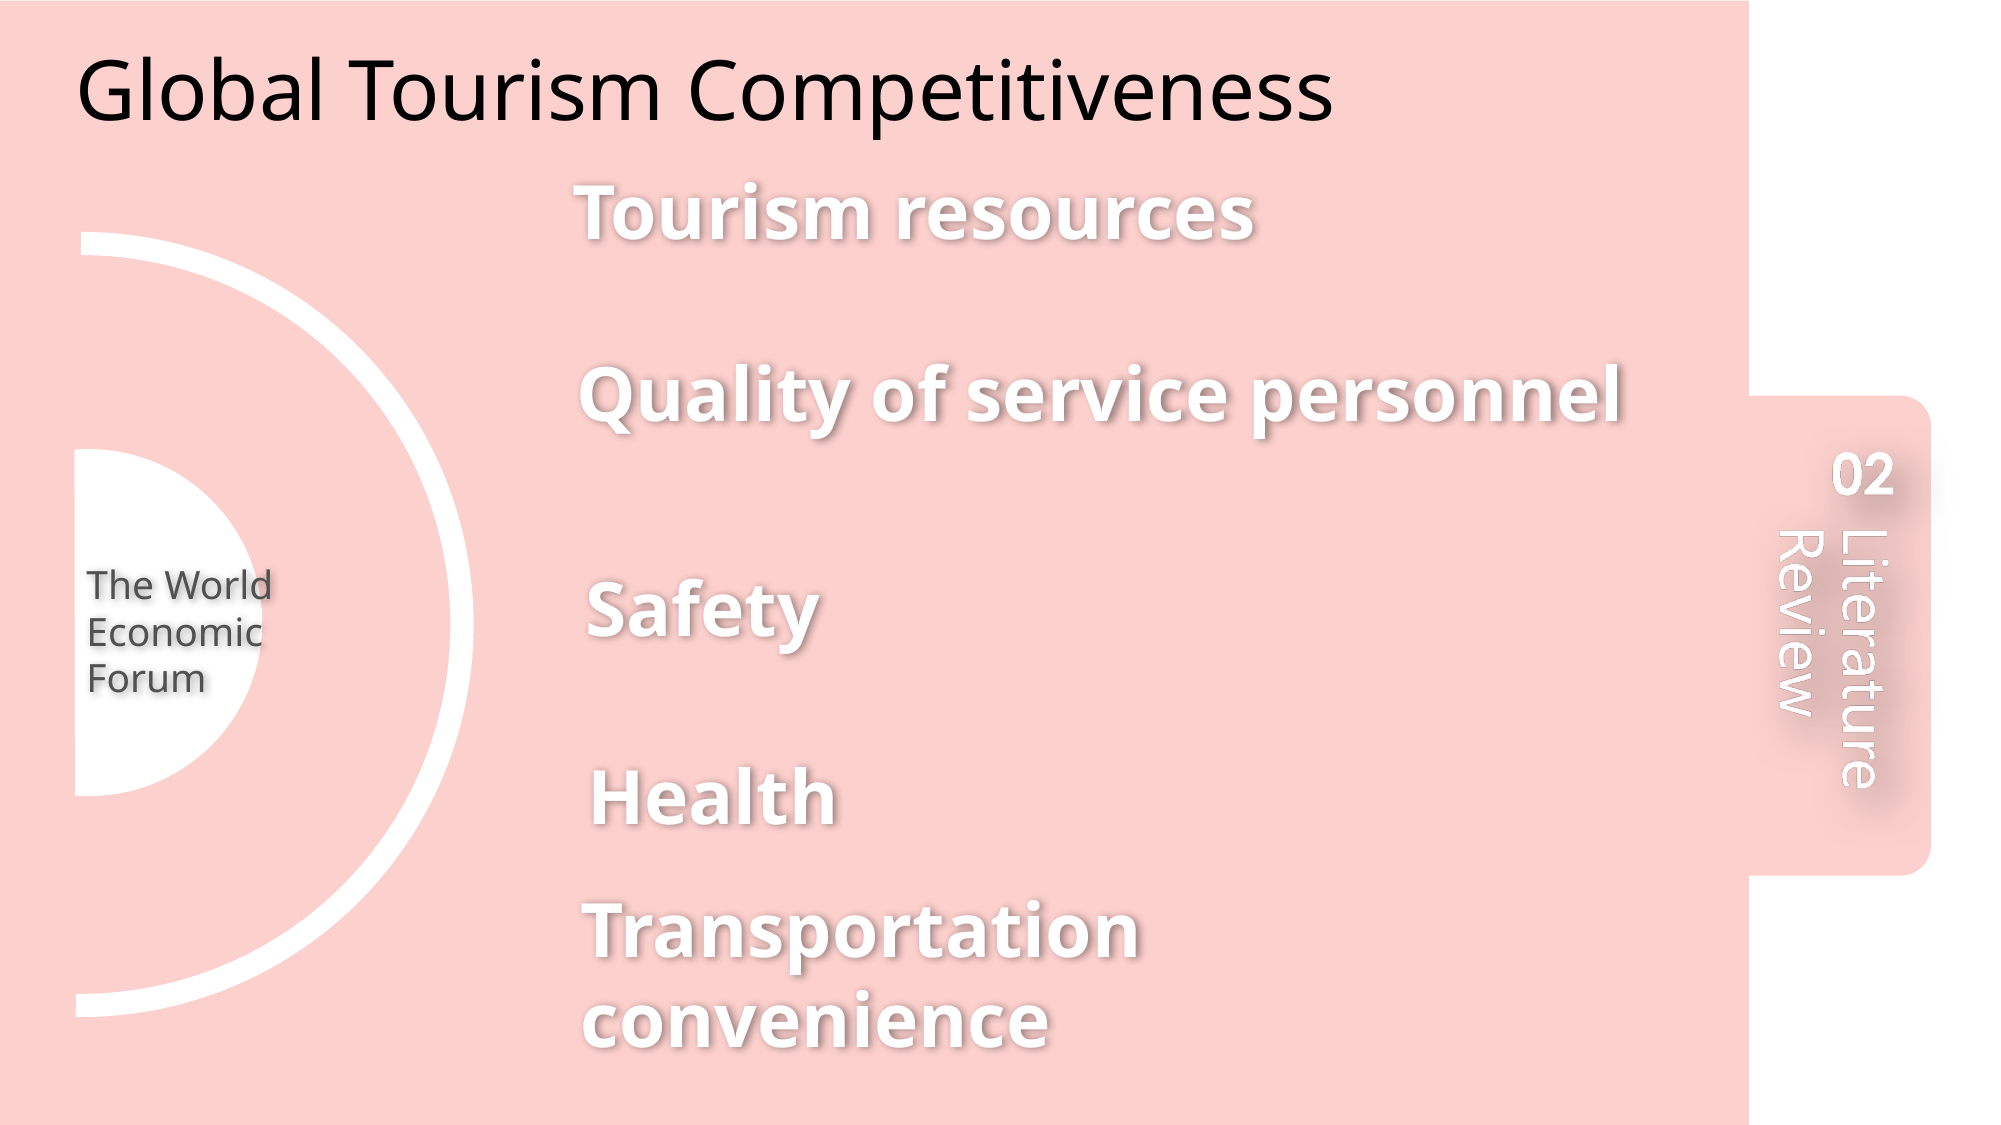

Global Tourism Competitiveness
Tourism resources
Quality of service personnel
The World Economic Forum
Safety
Health
Transportation convenience